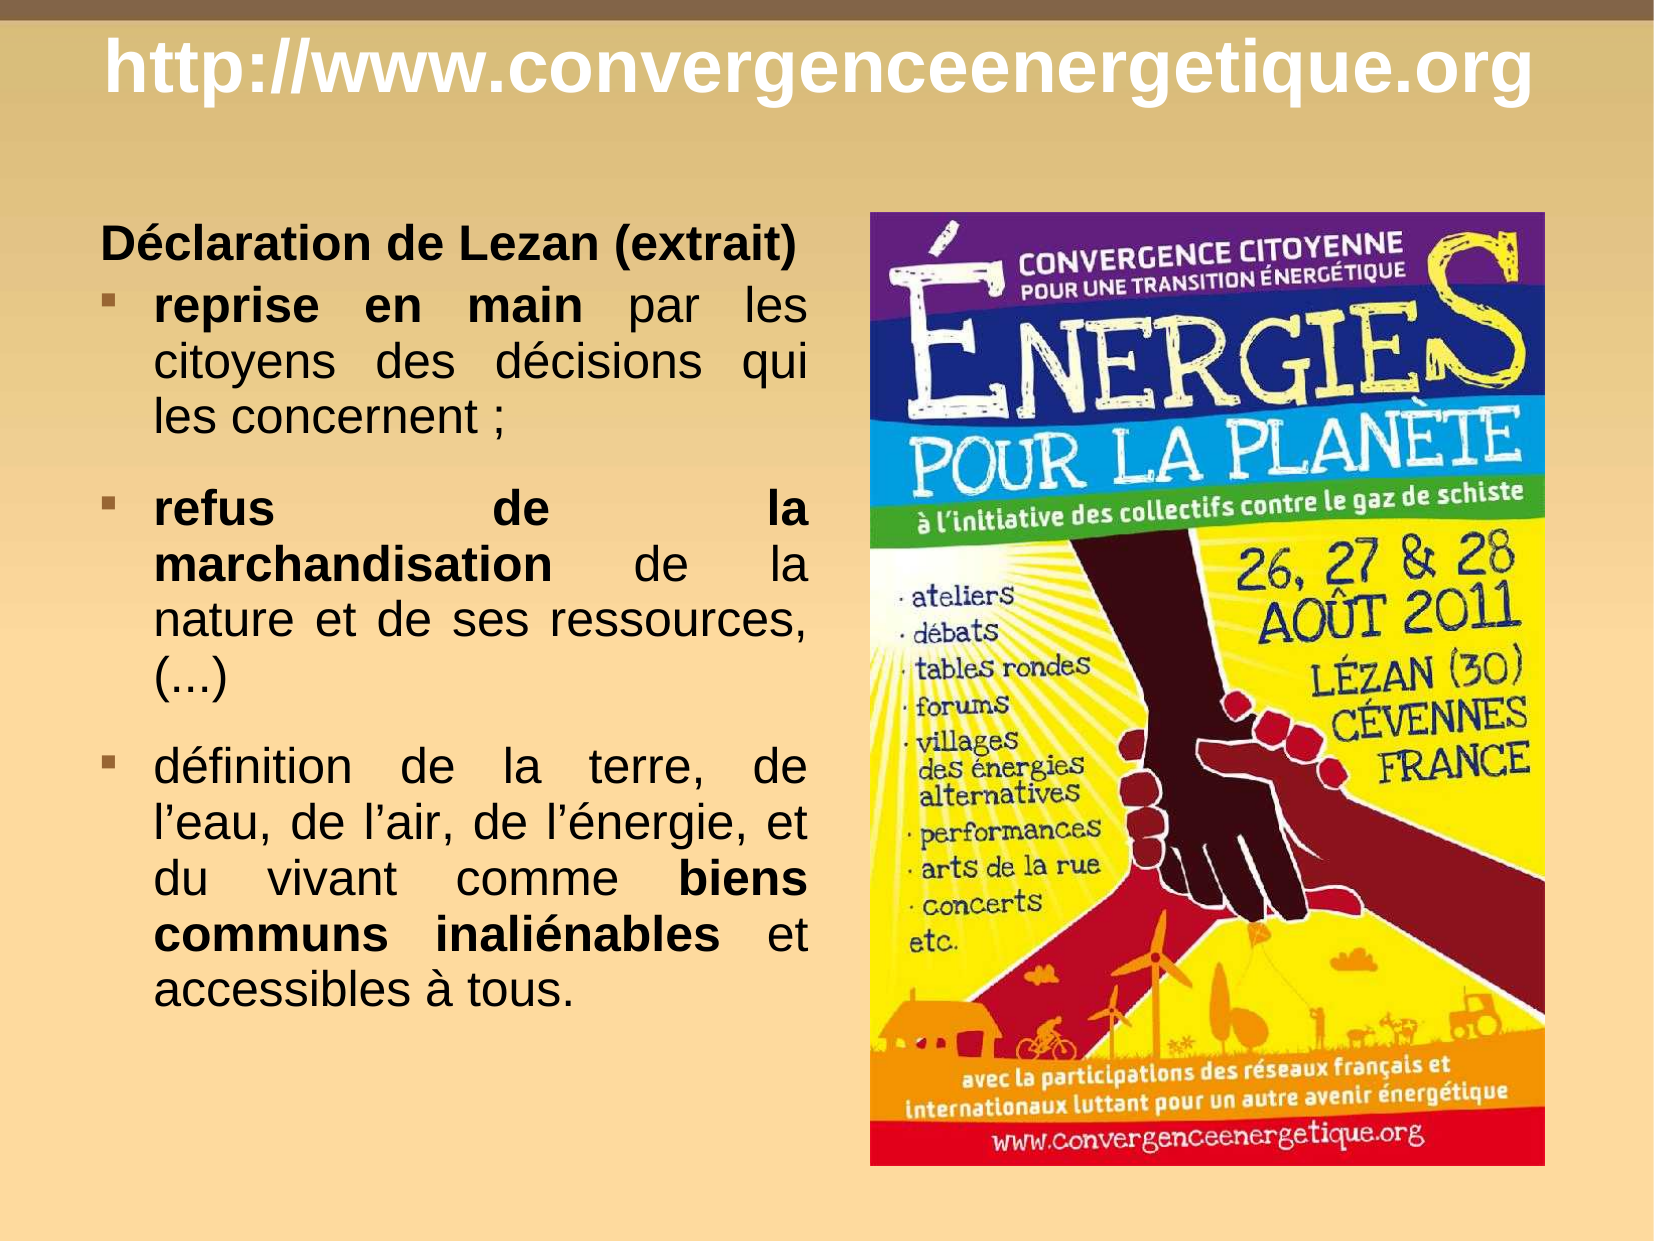

# http://www.convergenceenergetique.org
Déclaration de Lezan (extrait)
reprise en main par les citoyens des décisions qui les concernent ;
refus de la marchandisation de la nature et de ses ressources, (...)
définition de la terre, de l’eau, de l’air, de l’énergie, et du vivant comme biens communs inaliénables et accessibles à tous.